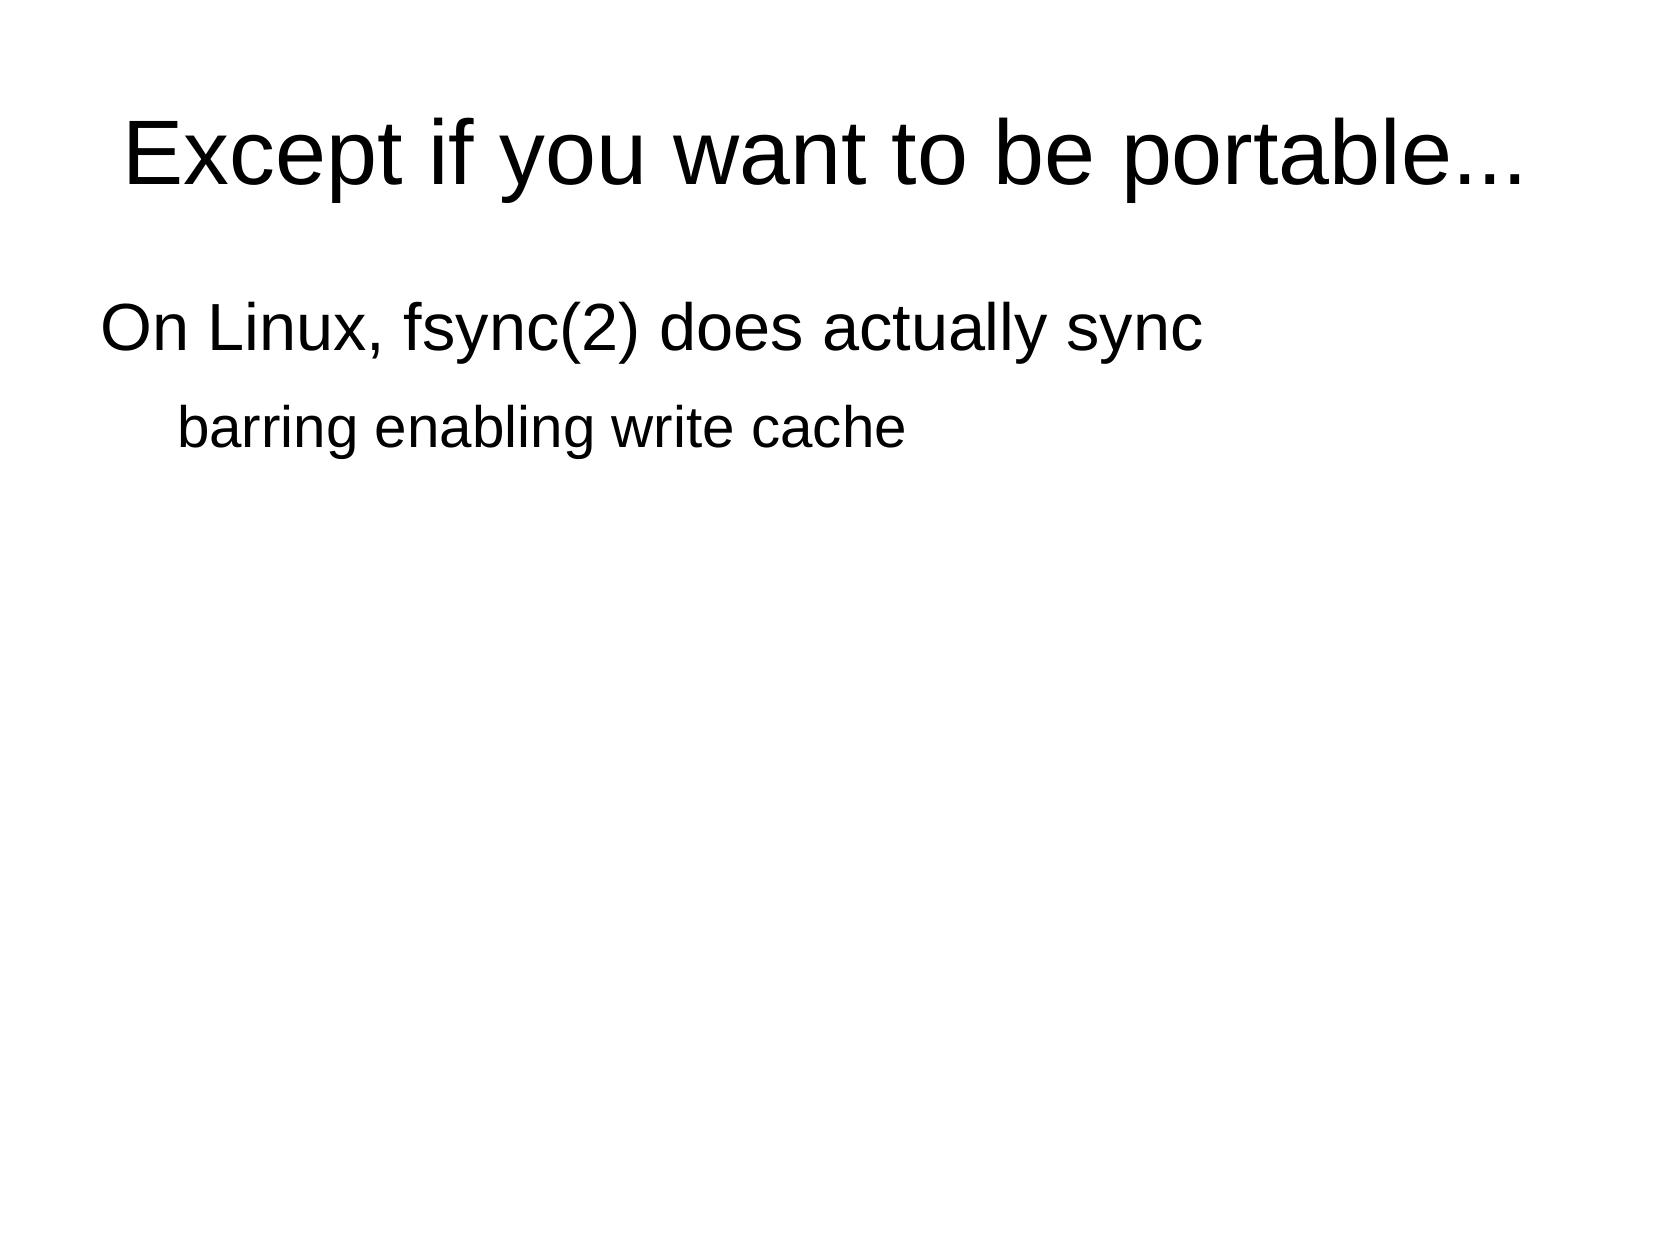

# Except if you want to be portable...
On Linux, fsync(2) does actually sync
barring enabling write cache